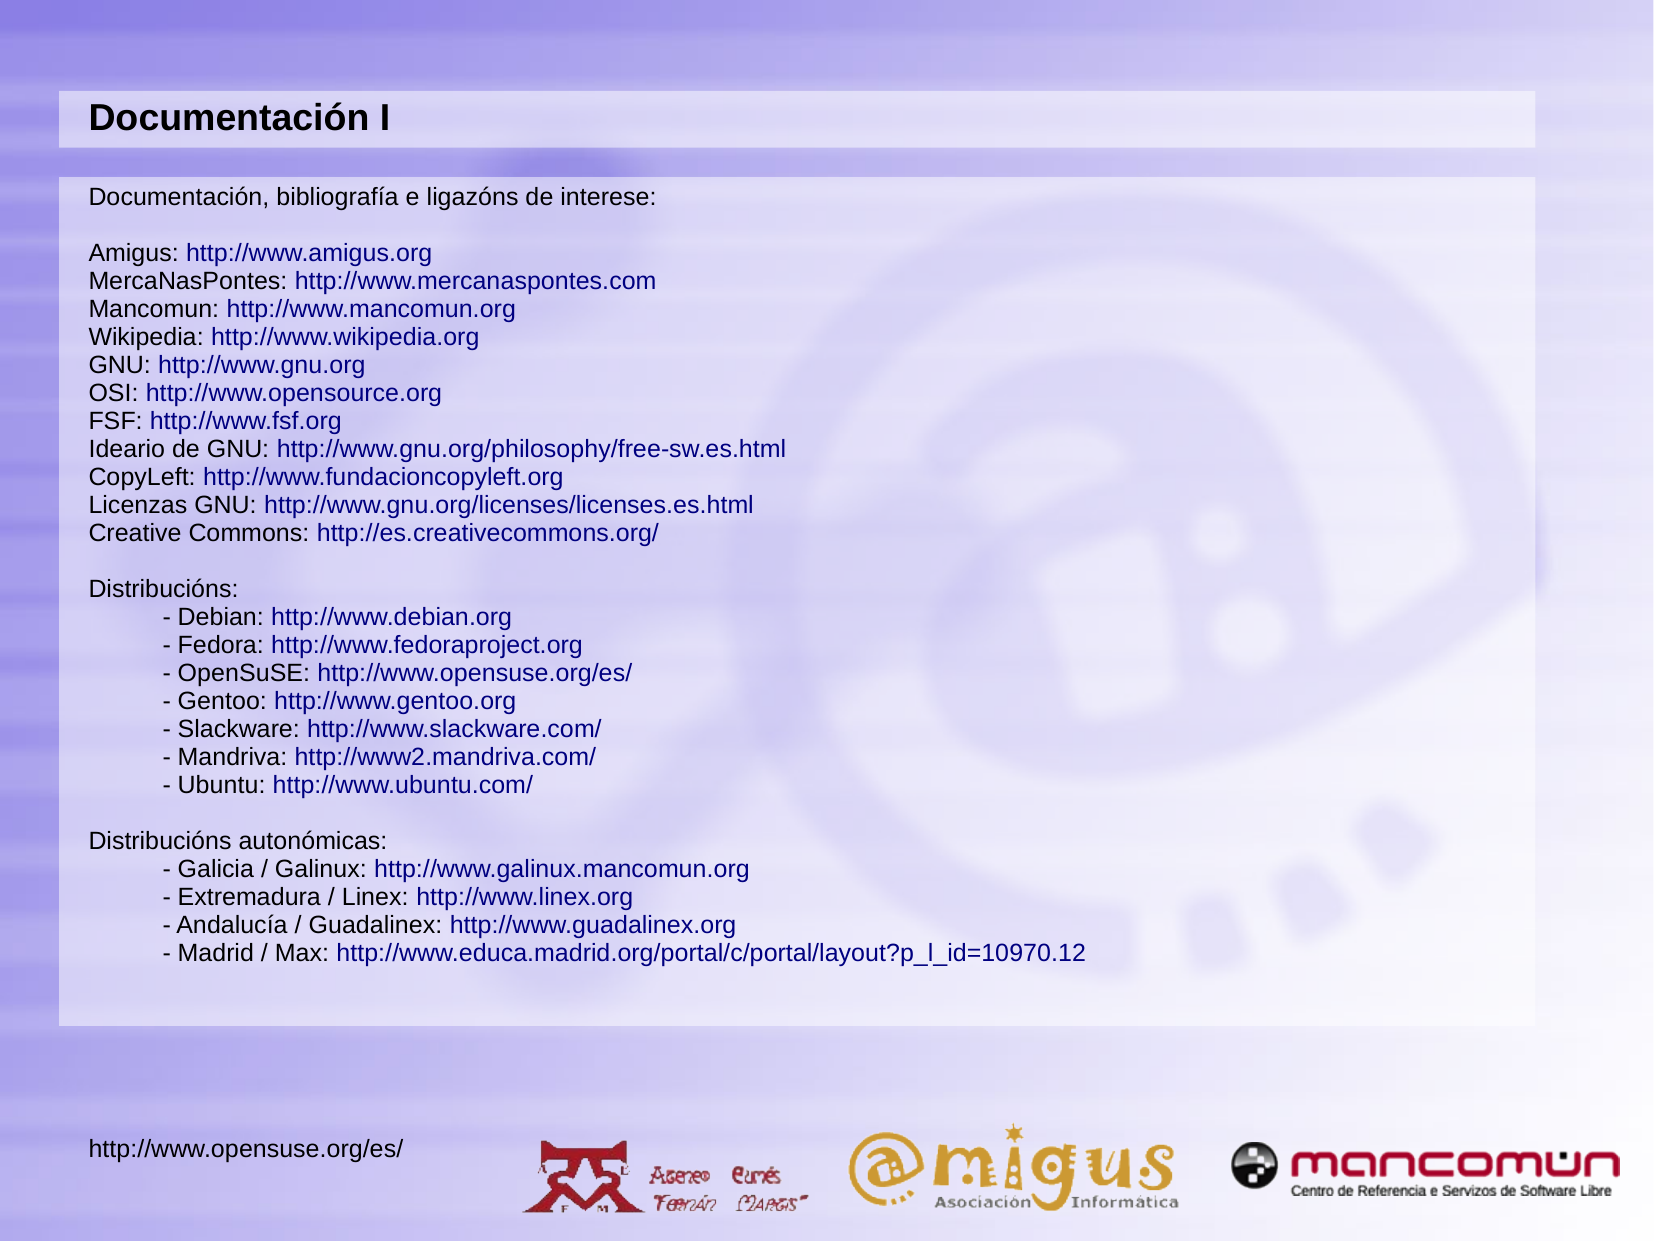

Documentación I
Documentación, bibliografía e ligazóns de interese:
Amigus: http://www.amigus.org
MercaNasPontes: http://www.mercanaspontes.com
Mancomun: http://www.mancomun.org
Wikipedia: http://www.wikipedia.org
GNU: http://www.gnu.org
OSI: http://www.opensource.org
FSF: http://www.fsf.org
Ideario de GNU: http://www.gnu.org/philosophy/free-sw.es.html
CopyLeft: http://www.fundacioncopyleft.org
Licenzas GNU: http://www.gnu.org/licenses/licenses.es.html
Creative Commons: http://es.creativecommons.org/
Distribucións:
	- Debian: http://www.debian.org
	- Fedora: http://www.fedoraproject.org
	- OpenSuSE: http://www.opensuse.org/es/
	- Gentoo: http://www.gentoo.org
	- Slackware: http://www.slackware.com/
	- Mandriva: http://www2.mandriva.com/
	- Ubuntu: http://www.ubuntu.com/
Distribucións autonómicas:
	- Galicia / Galinux: http://www.galinux.mancomun.org
	- Extremadura / Linex: http://www.linex.org
	- Andalucía / Guadalinex: http://www.guadalinex.org
	- Madrid / Max: http://www.educa.madrid.org/portal/c/portal/layout?p_l_id=10970.12
http://www.opensuse.org/es/